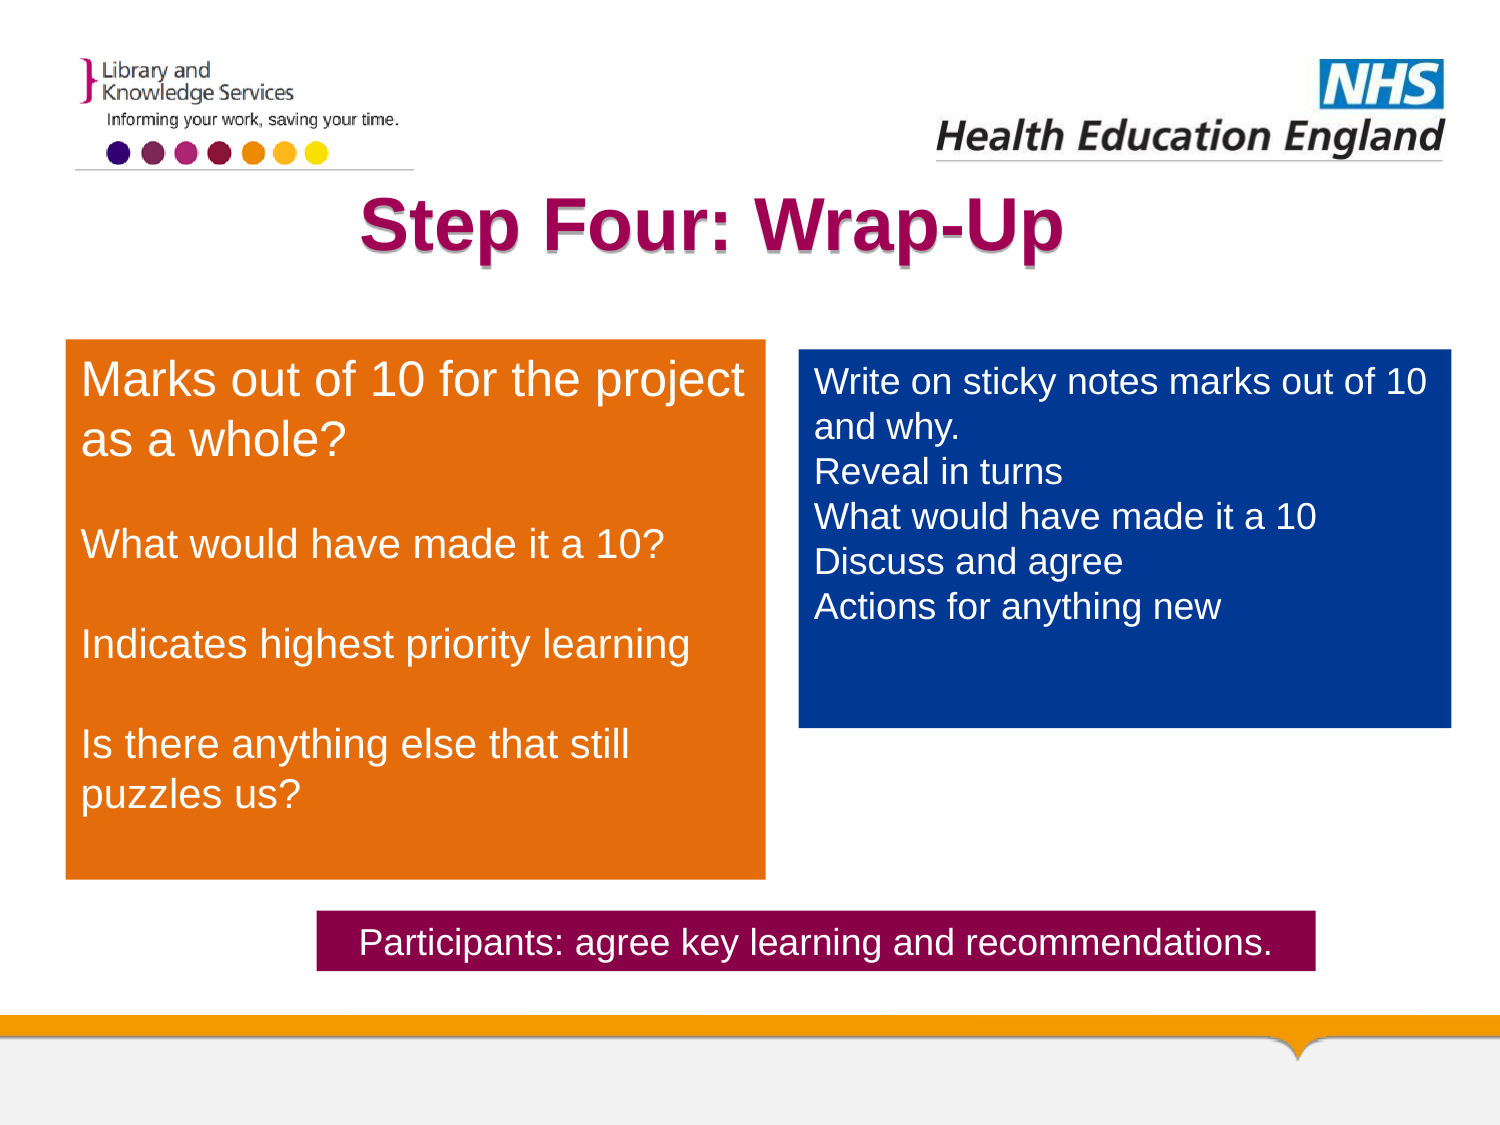

# Step Four: Wrap-Up
Marks out of 10 for the project as a whole?
What would have made it a 10?
Indicates highest priority learning
Is there anything else that still puzzles us?
Write on sticky notes marks out of 10 and why.
Reveal in turns
What would have made it a 10
Discuss and agree
Actions for anything new
Participants: agree key learning and recommendations.